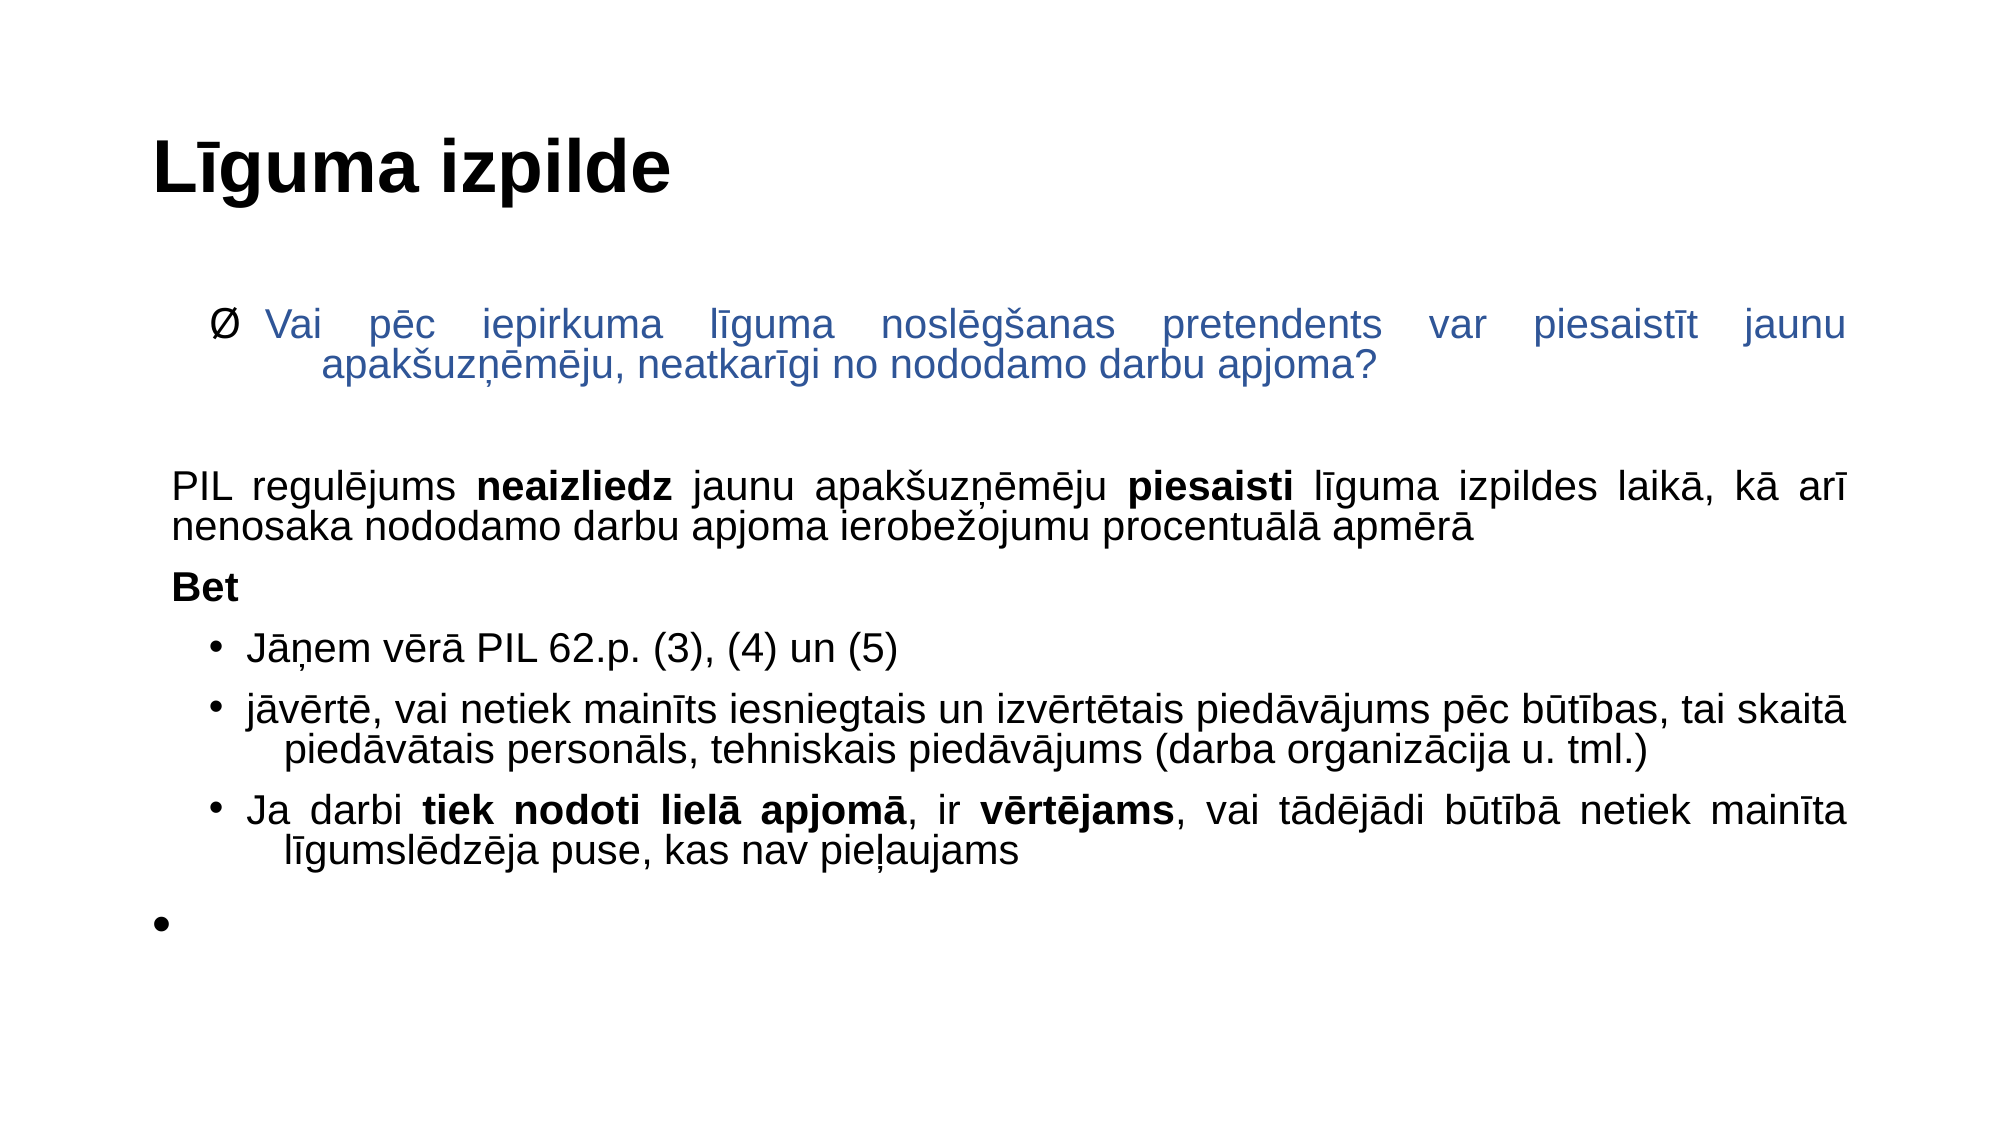

# Līguma izpilde
Vai pēc iepirkuma līguma noslēgšanas pretendents var piesaistīt jaunu apakšuzņēmēju, neatkarīgi no nododamo darbu apjoma?
PIL regulējums neaizliedz jaunu apakšuzņēmēju piesaisti līguma izpildes laikā, kā arī nenosaka nododamo darbu apjoma ierobežojumu procentuālā apmērā
Bet
Jāņem vērā PIL 62.p. (3), (4) un (5)
jāvērtē, vai netiek mainīts iesniegtais un izvērtētais piedāvājums pēc būtības, tai skaitā piedāvātais personāls, tehniskais piedāvājums (darba organizācija u. tml.)
Ja darbi tiek nodoti lielā apjomā, ir vērtējams, vai tādējādi būtībā netiek mainīta līgumslēdzēja puse, kas nav pieļaujams